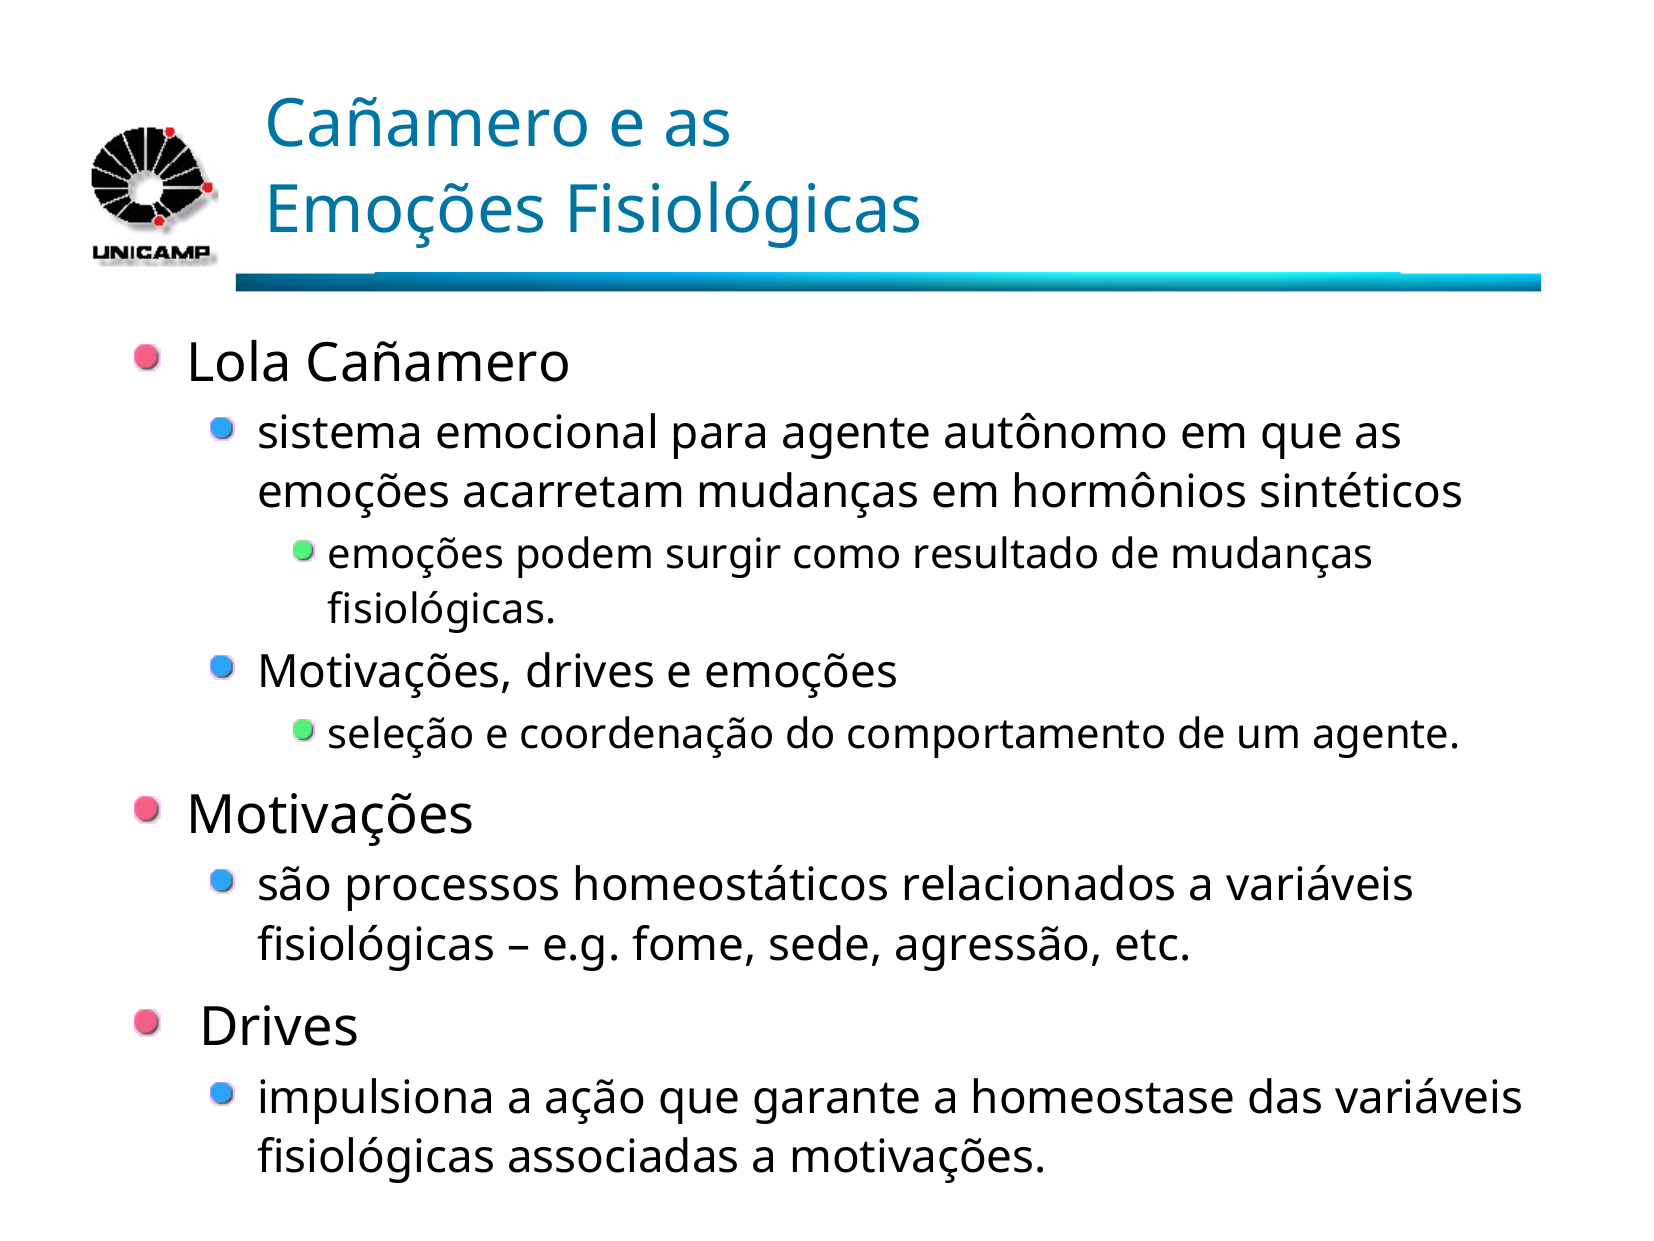

# Cañamero e as Emoções Fisiológicas
Lola Cañamero
sistema emocional para agente autônomo em que as emoções acarretam mudanças em hormônios sintéticos
emoções podem surgir como resultado de mudanças fisiológicas.
Motivações, drives e emoções
seleção e coordenação do comportamento de um agente.
Motivações
são processos homeostáticos relacionados a variáveis fisiológicas – e.g. fome, sede, agressão, etc.
 Drives
impulsiona a ação que garante a homeostase das variáveis fisiológicas associadas a motivações.